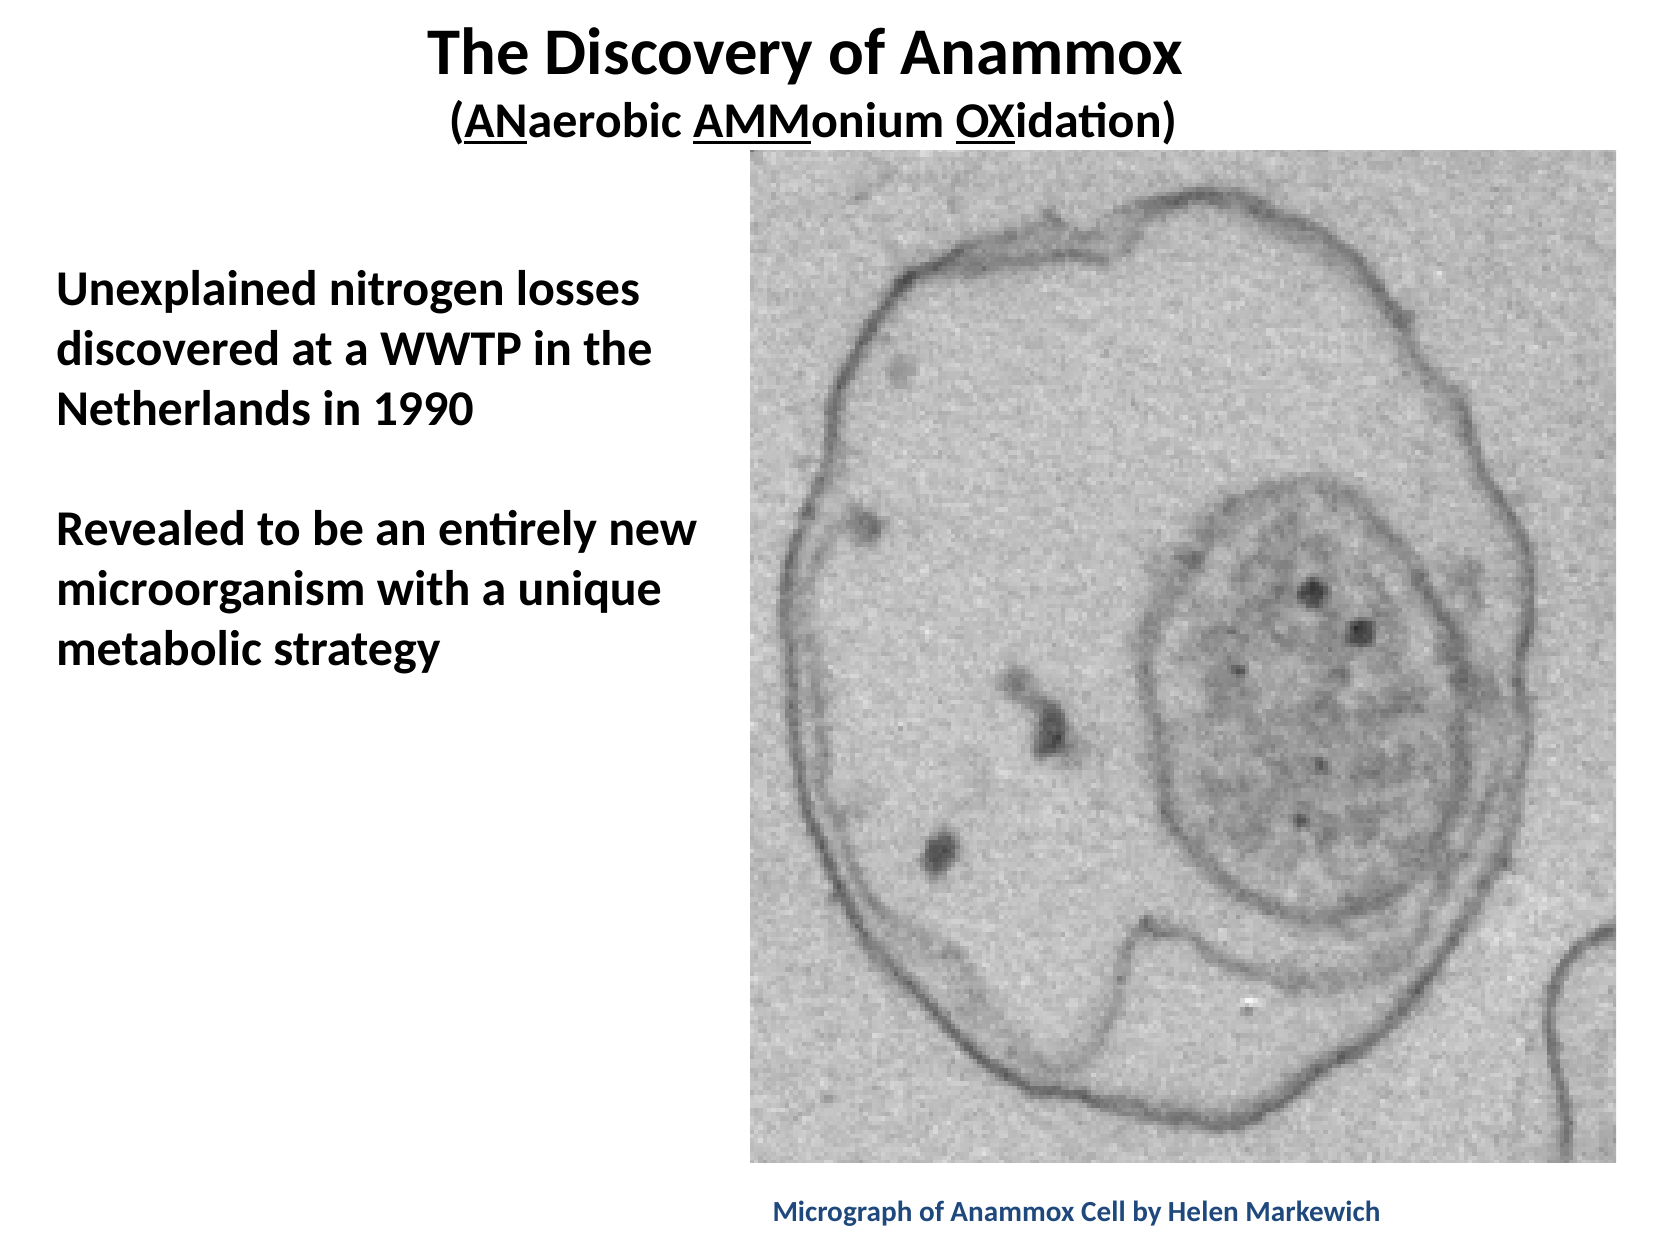

The Discovery of Anammox
(ANaerobic AMMonium OXidation)
UUnexplained nitrogen losses discovered at a WWTP in the Netherlands in 1990
RRevealed to be an entirely new microorganism with a unique metabolic strategy
Micrograph of Anammox Cell by Helen Markewich